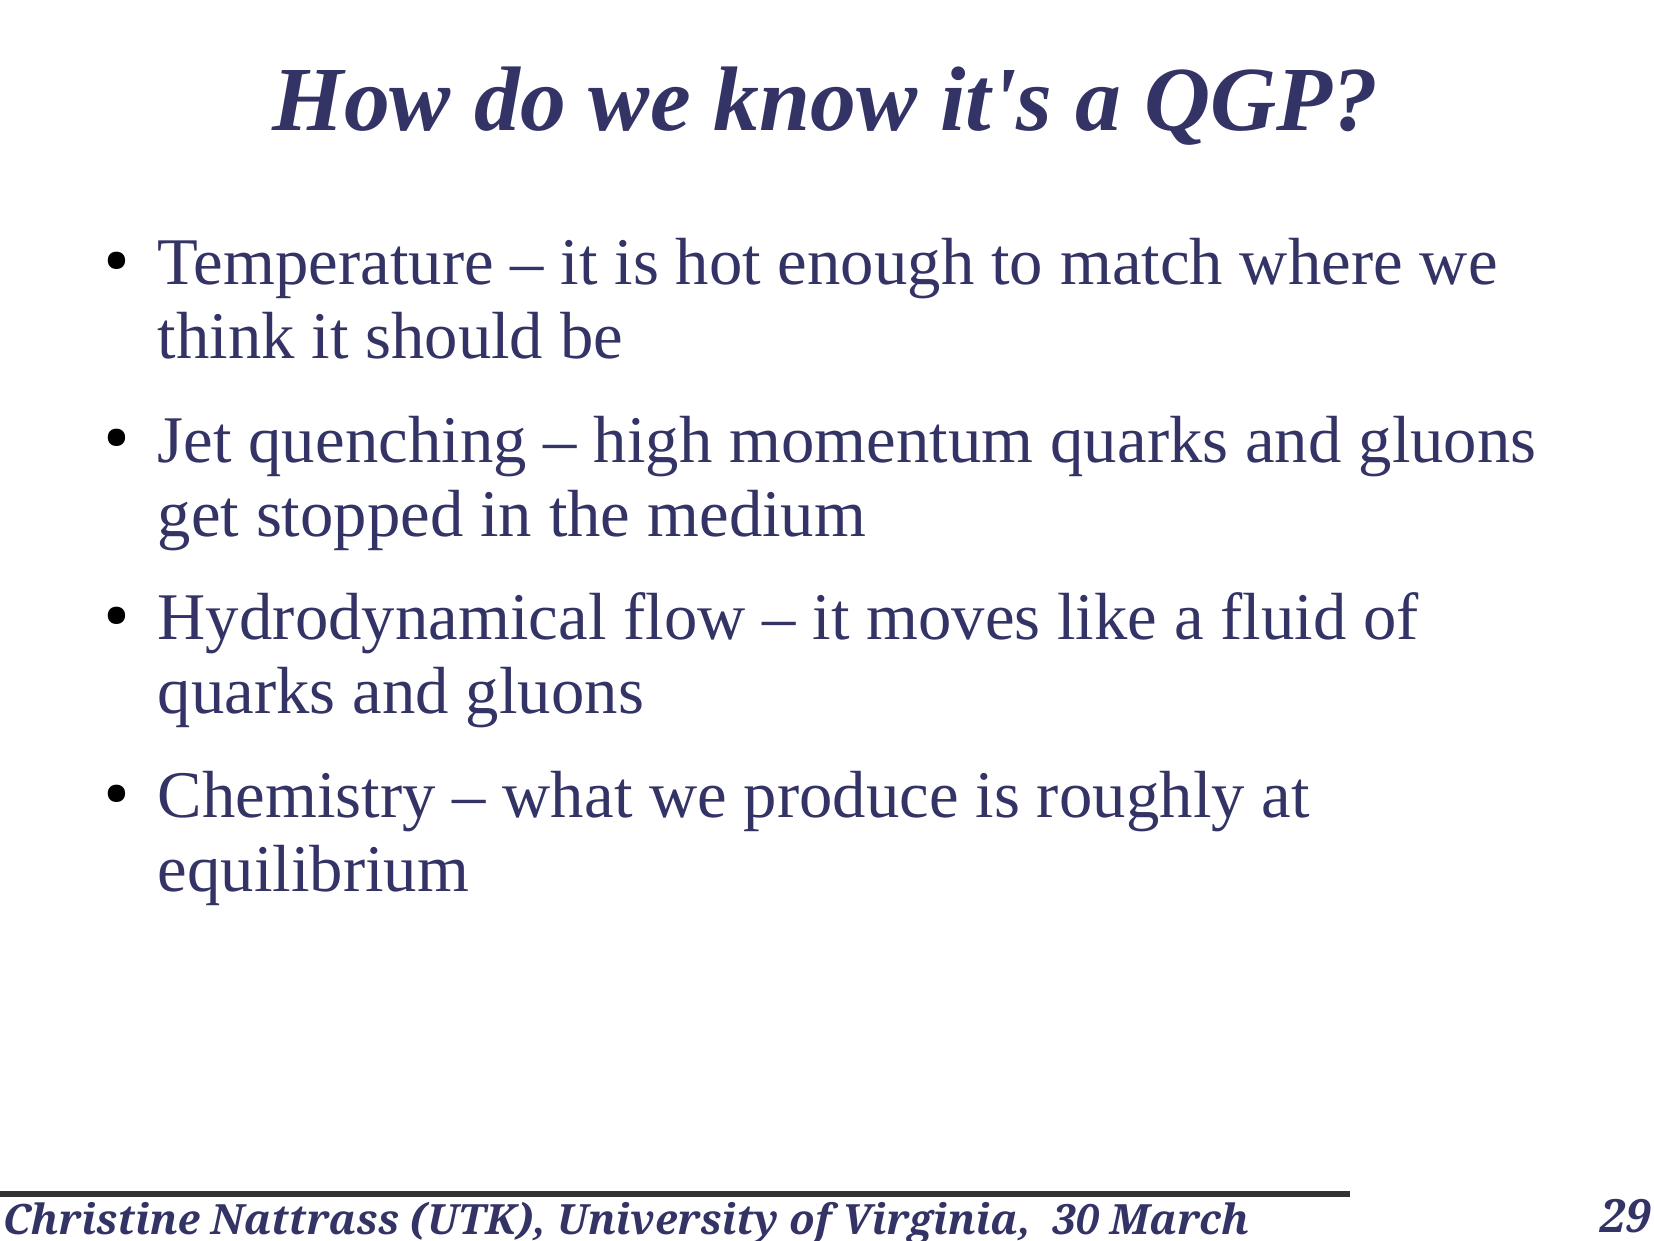

# How do we know it's a QGP?
Temperature – it is hot enough to match where we think it should be
Jet quenching – high momentum quarks and gluons get stopped in the medium
Hydrodynamical flow – it moves like a fluid of quarks and gluons
Chemistry – what we produce is roughly at equilibrium